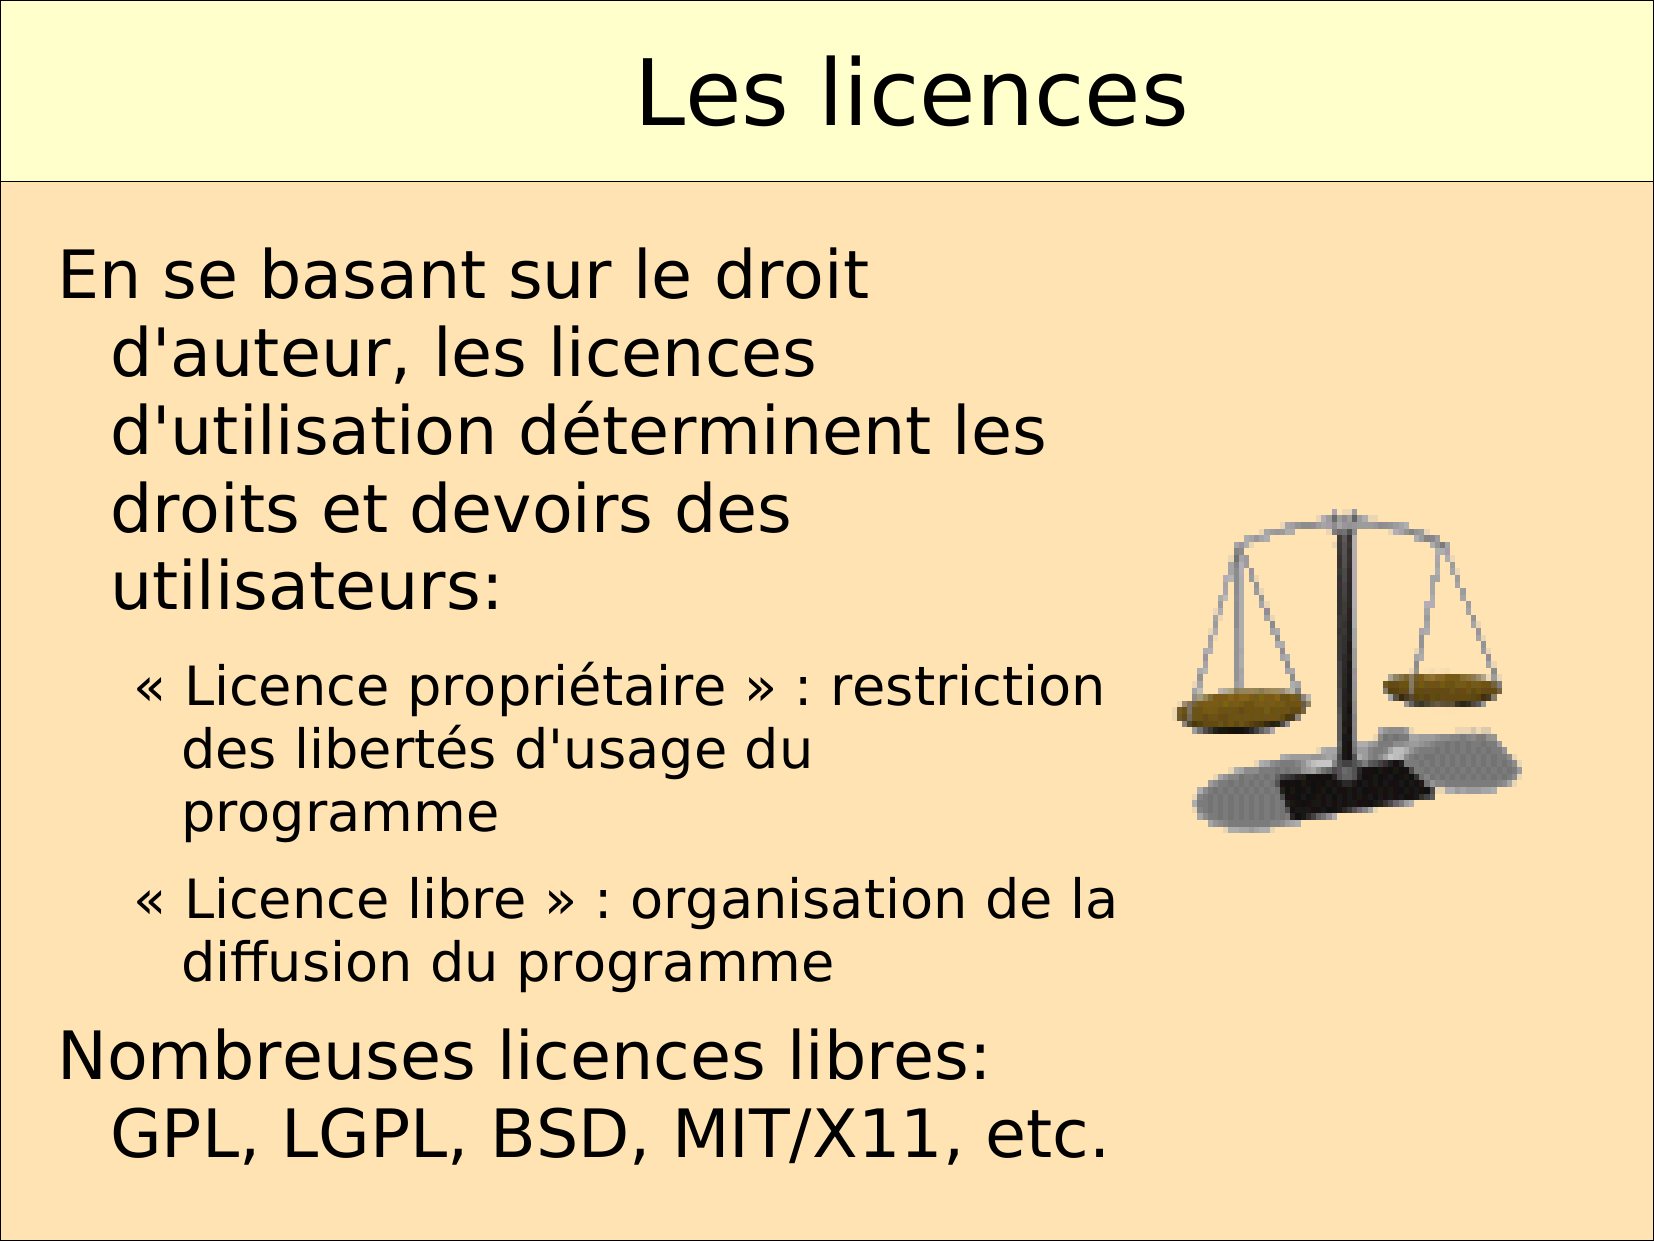

# Les licences
En se basant sur le droit d'auteur, les licences d'utilisation déterminent les droits et devoirs des utilisateurs:
« Licence propriétaire » : restriction des libertés d'usage du programme
« Licence libre » : organisation de la diffusion du programme
Nombreuses licences libres: GPL, LGPL, BSD, MIT/X11, etc.